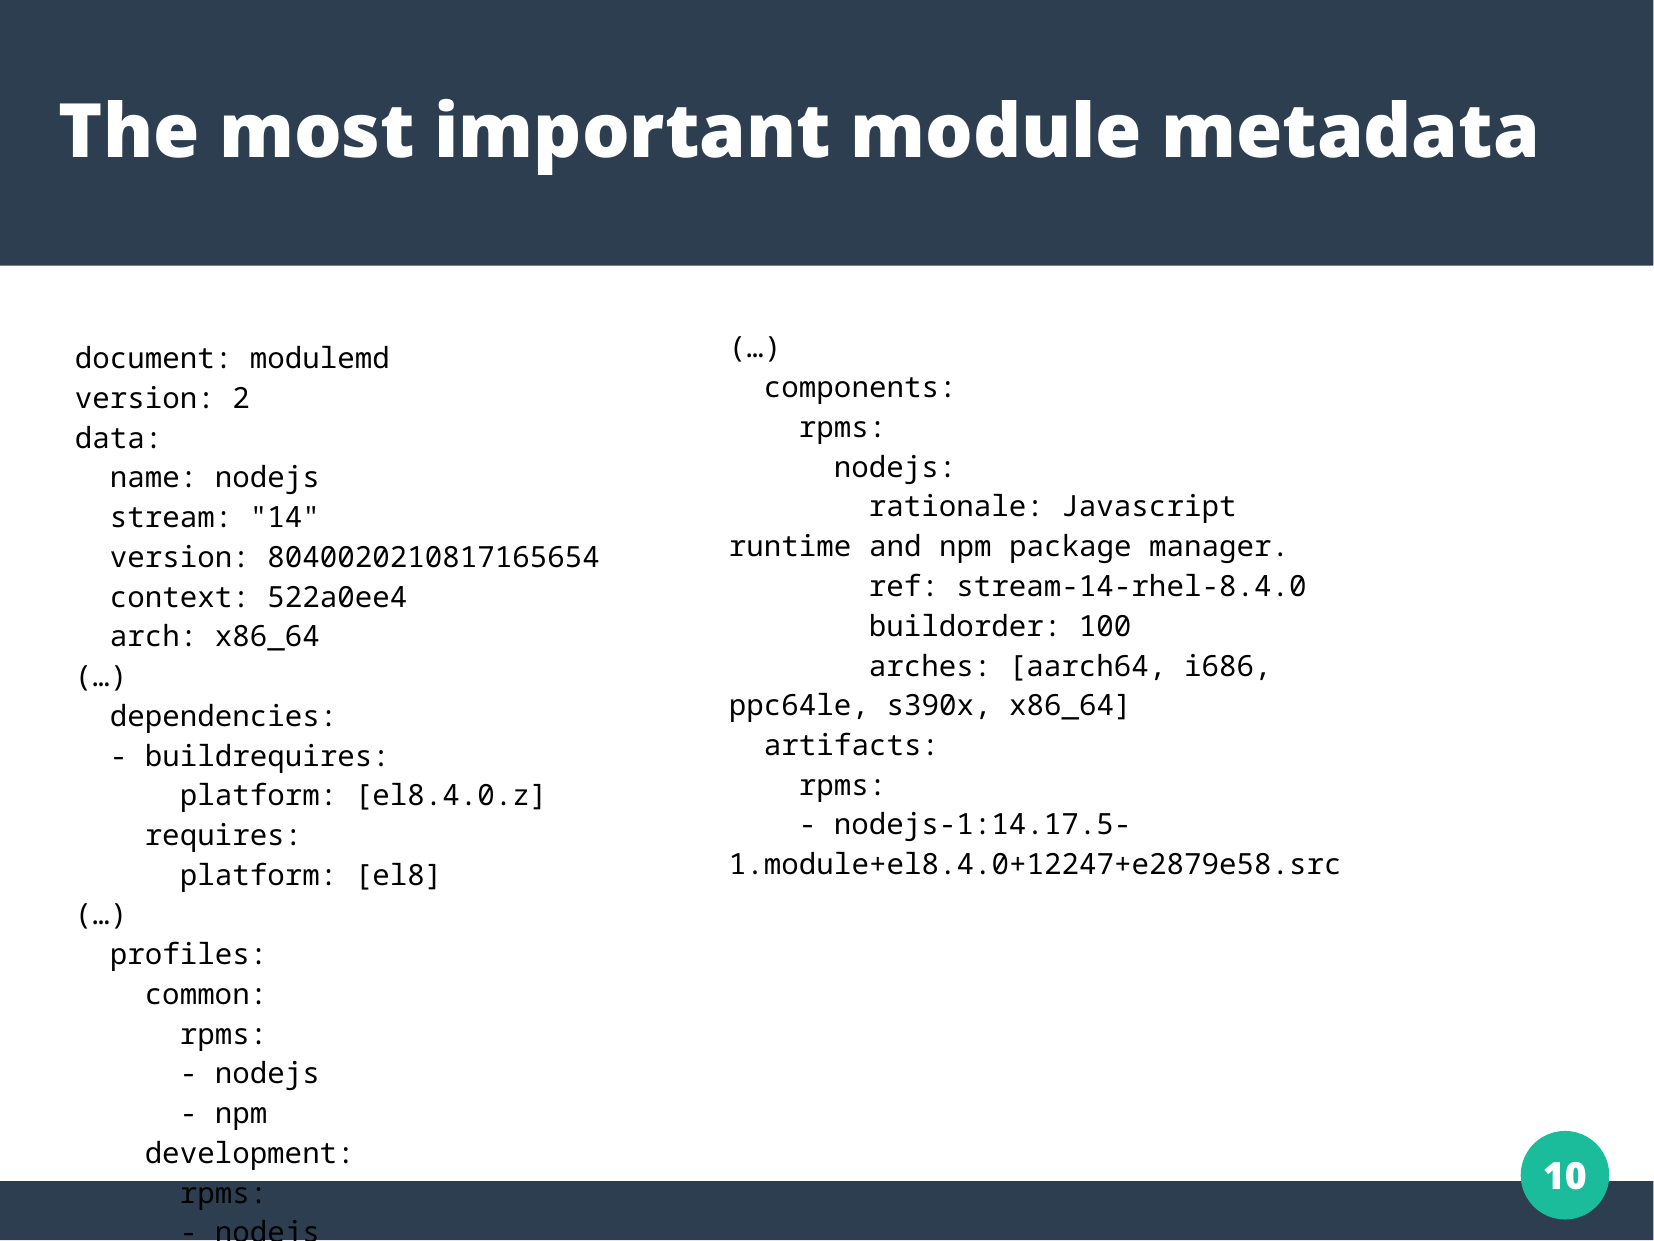

# The most important module metadata
(…)
 components:
 rpms:
 nodejs:
 rationale: Javascript runtime and npm package manager.
 ref: stream-14-rhel-8.4.0
 buildorder: 100
 arches: [aarch64, i686, ppc64le, s390x, x86_64]
 artifacts:
 rpms:
 - nodejs-1:14.17.5-1.module+el8.4.0+12247+e2879e58.src
document: modulemd
version: 2
data:
 name: nodejs
 stream: "14"
 version: 8040020210817165654
 context: 522a0ee4
 arch: x86_64
(…)
 dependencies:
 - buildrequires:
 platform: [el8.4.0.z]
 requires:
 platform: [el8]
(…)
 profiles:
 common:
 rpms:
 - nodejs
 - npm
 development:
 rpms:
 - nodejs
 - nodejs-devel
 - npm
10